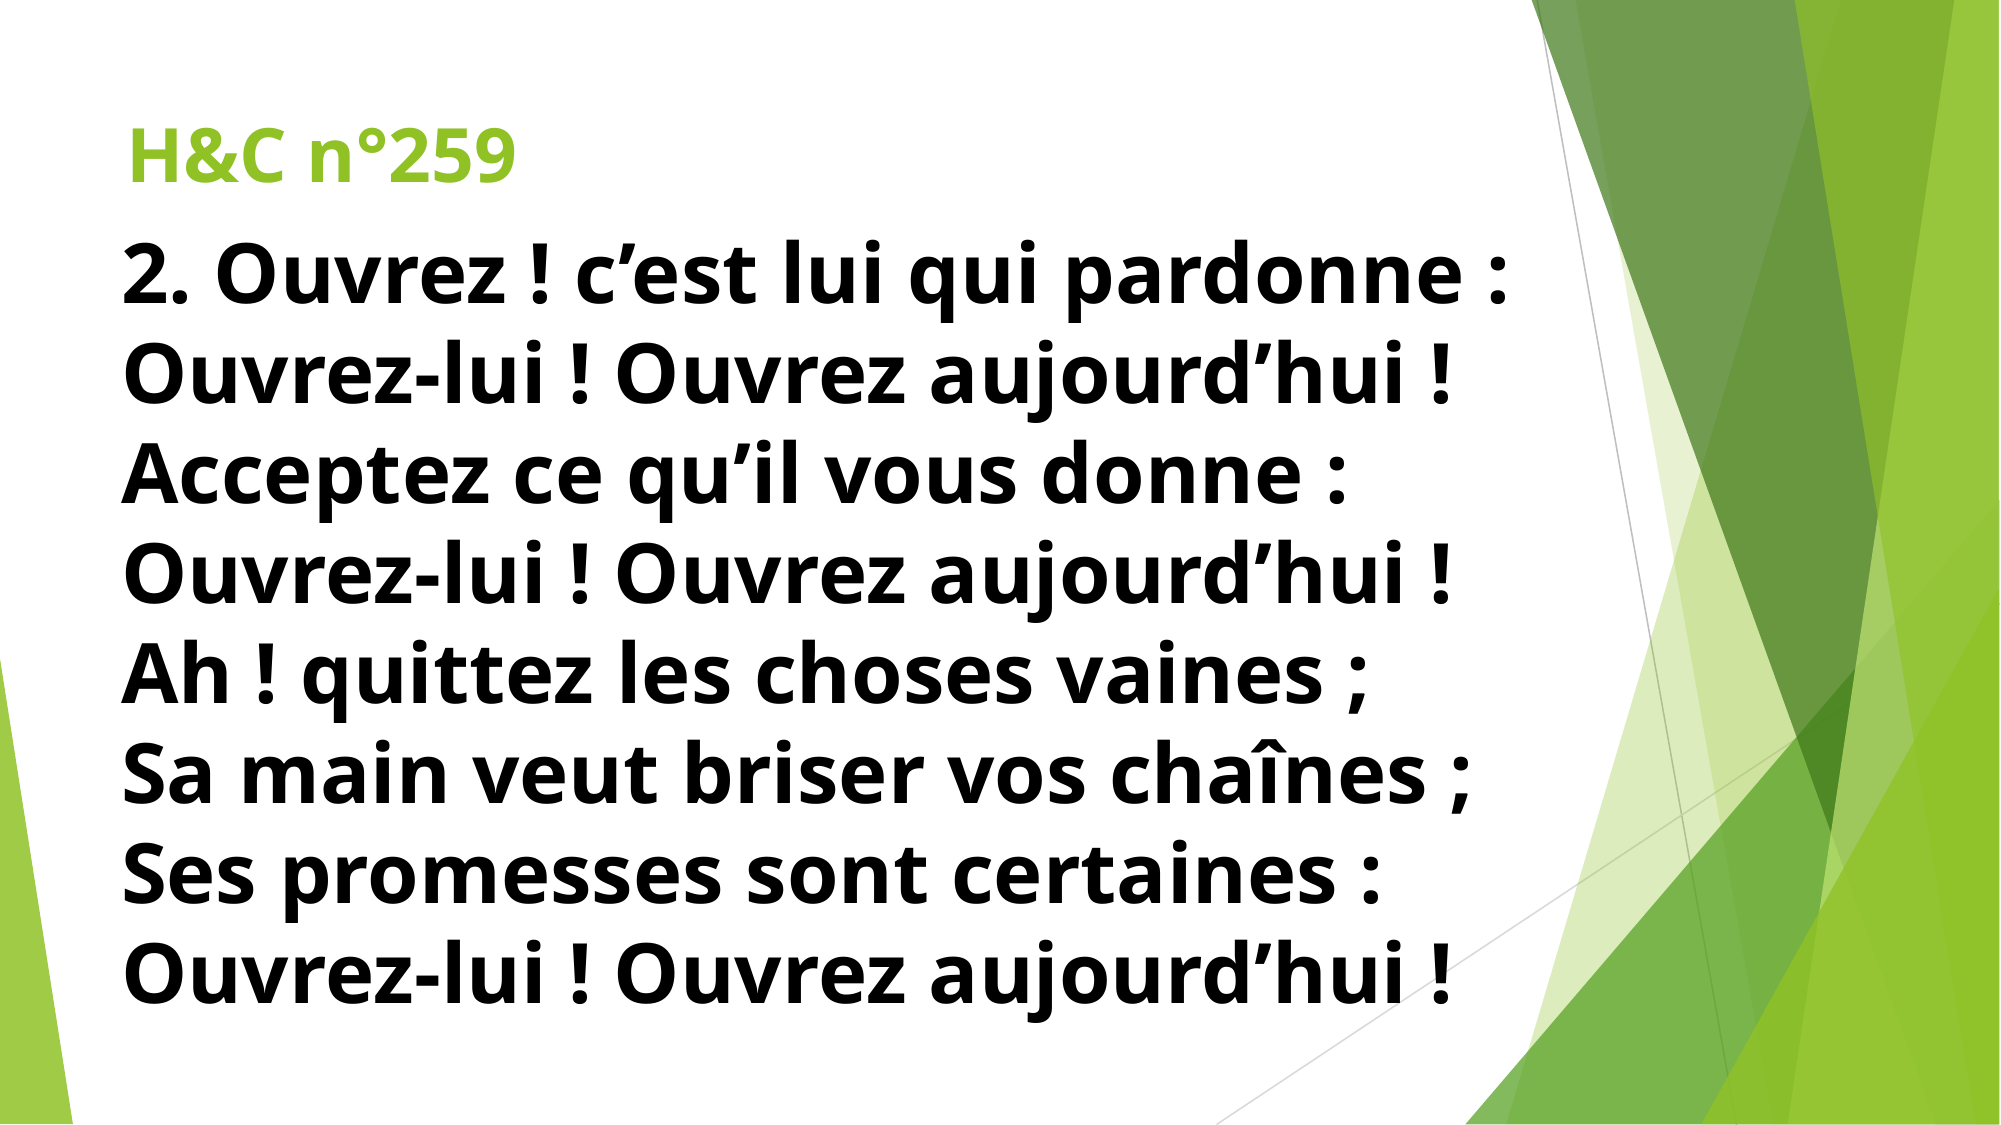

H&C n°259
2. Ouvrez ! c’est lui qui pardonne :
Ouvrez-lui ! Ouvrez aujourd’hui !
Acceptez ce qu’il vous donne :
Ouvrez-lui ! Ouvrez aujourd’hui !
Ah ! quittez les choses vaines ;
Sa main veut briser vos chaînes ;
Ses promesses sont certaines :
Ouvrez-lui ! Ouvrez aujourd’hui !